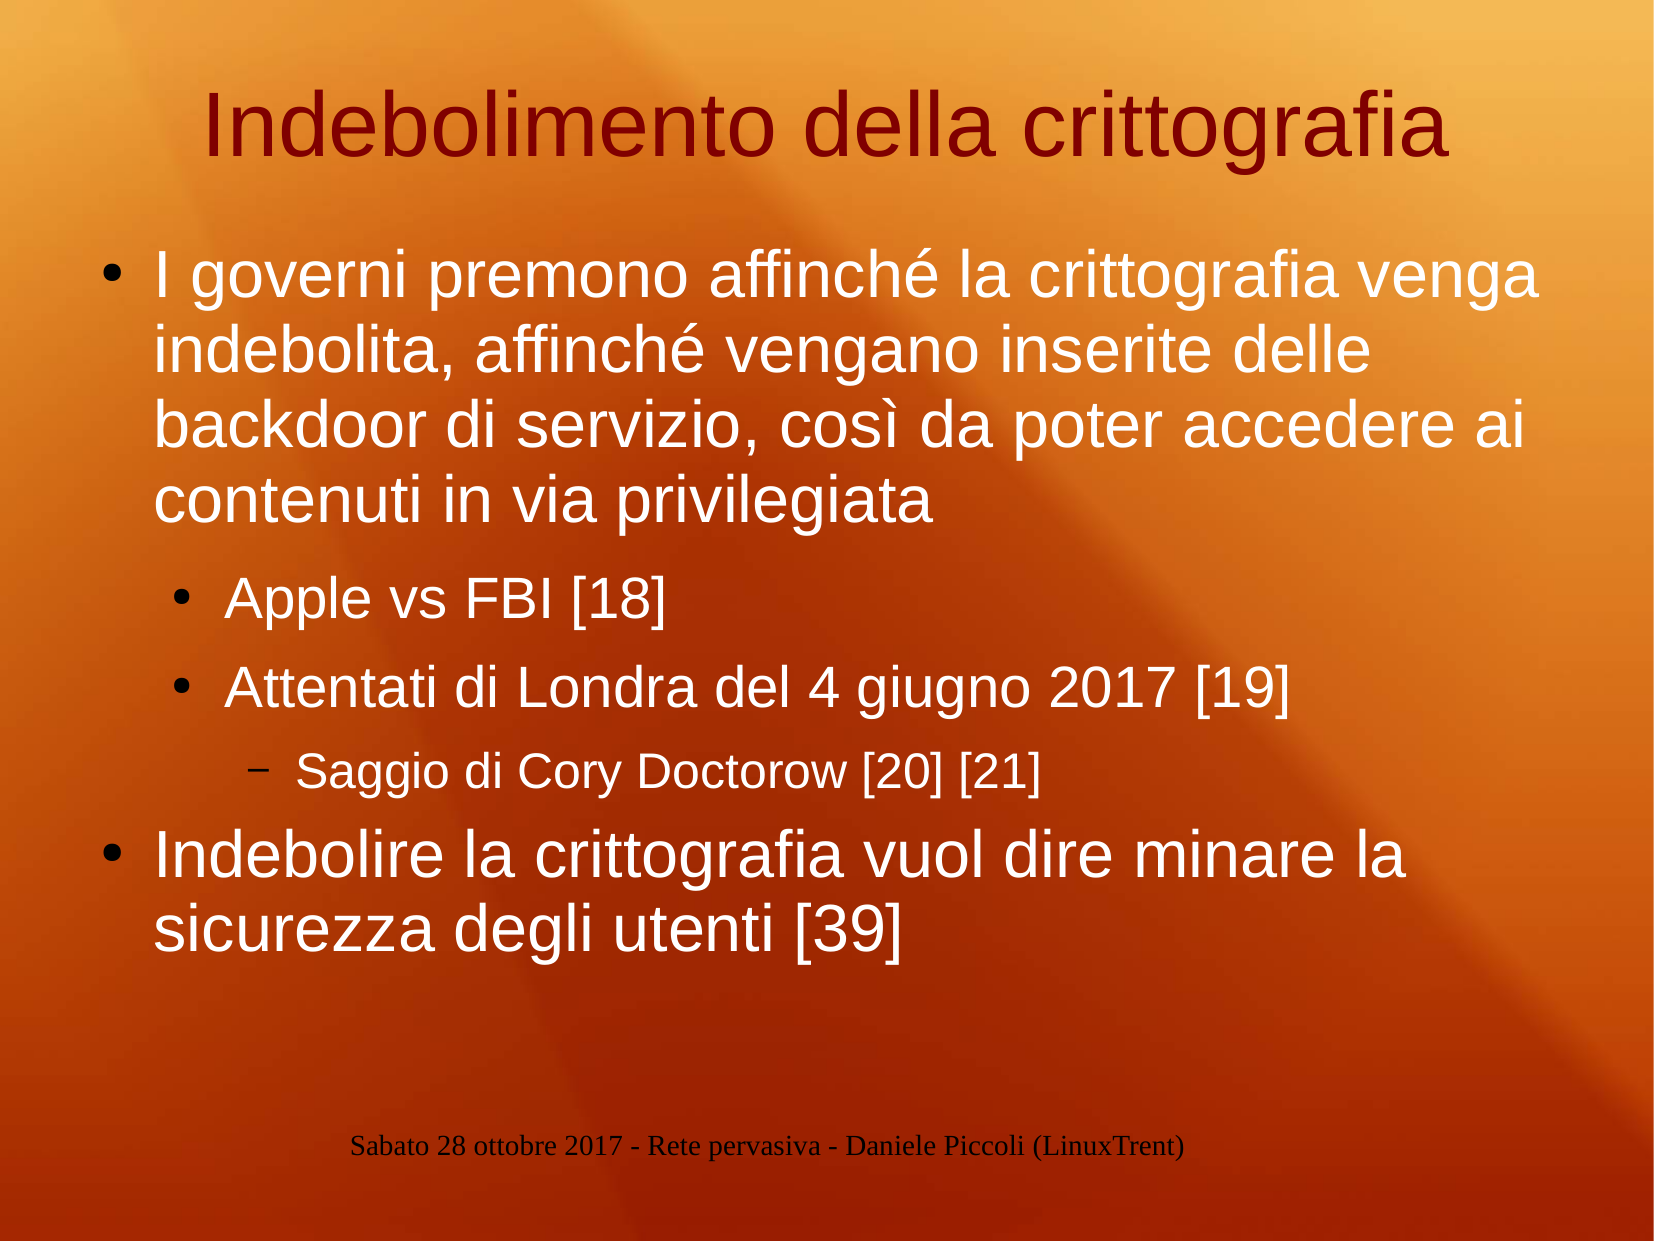

# Indebolimento della crittografia
I governi premono affinché la crittografia venga indebolita, affinché vengano inserite delle backdoor di servizio, così da poter accedere ai contenuti in via privilegiata
Apple vs FBI [18]
Attentati di Londra del 4 giugno 2017 [19]
Saggio di Cory Doctorow [20] [21]
Indebolire la crittografia vuol dire minare la sicurezza degli utenti [39]
Sabato 28 ottobre 2017 - Rete pervasiva - Daniele Piccoli (LinuxTrent)